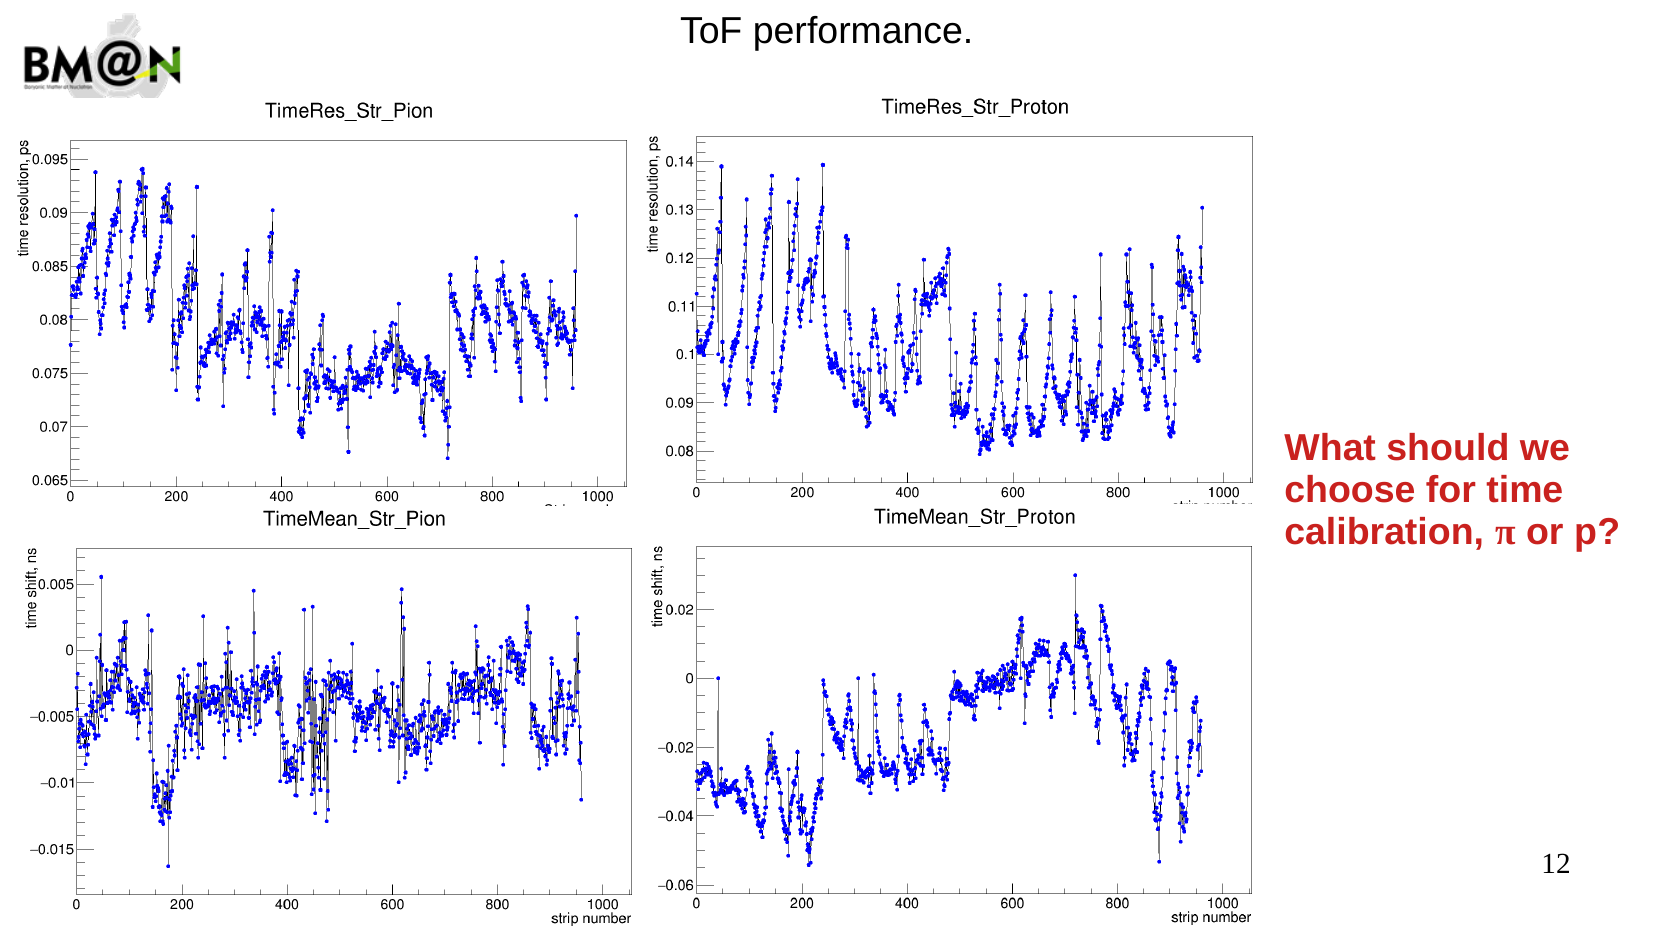

ToF performance.
What should we choose for time calibration, π or p?
12